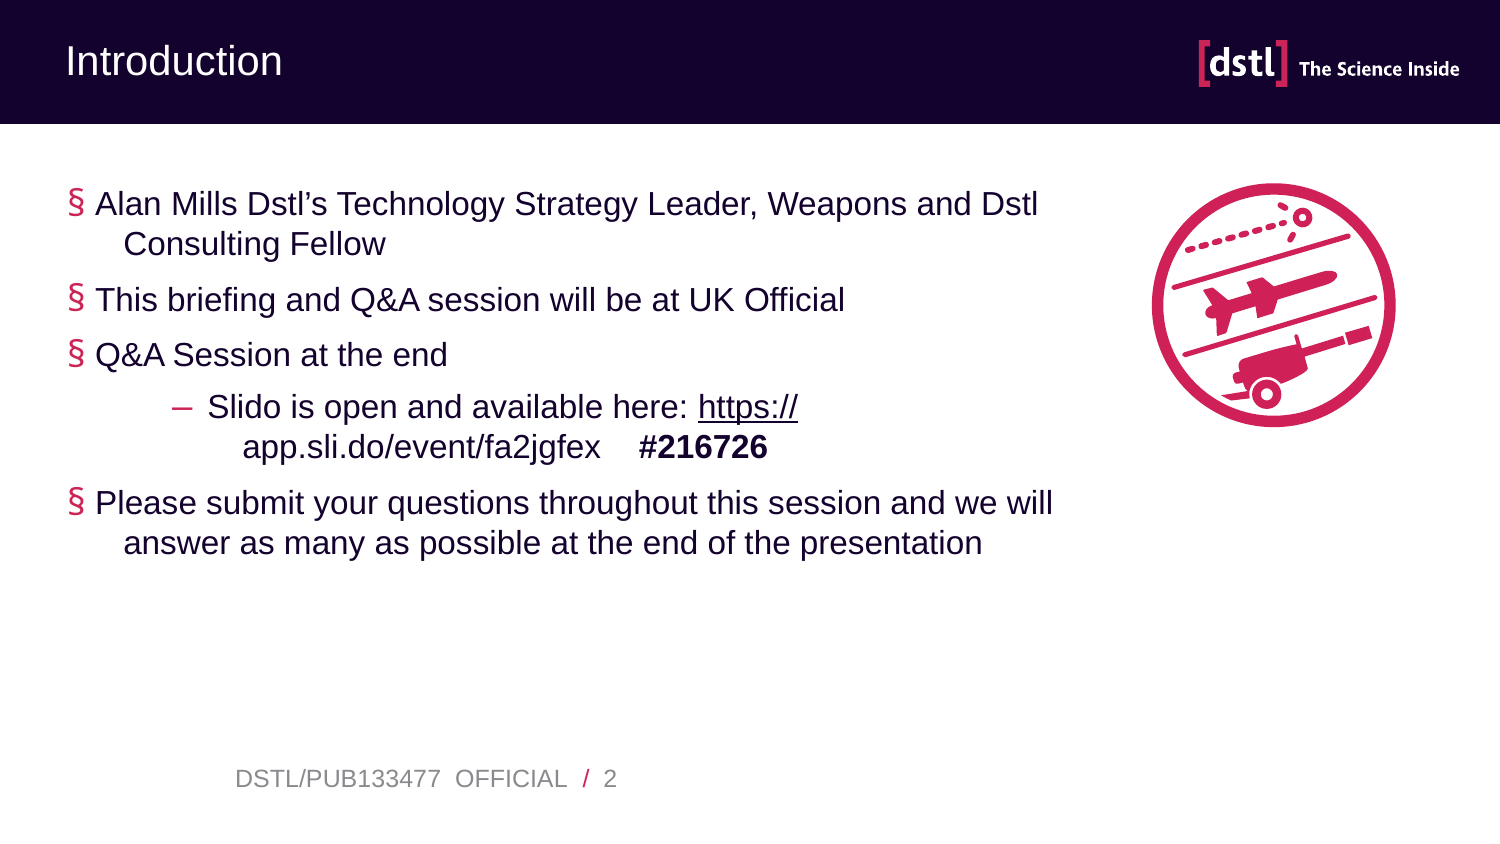

Introduction
# Alan Mills Dstl’s Technology Strategy Leader, Weapons and Dstl Consulting Fellow
This briefing and Q&A session will be at UK Official
Q&A Session at the end
Slido is open and available here: https://app.sli.do/event/fa2jgfex #216726
Please submit your questions throughout this session and we will answer as many as possible at the end of the presentation
DSTL/PUB133477 OFFICIAL / 2